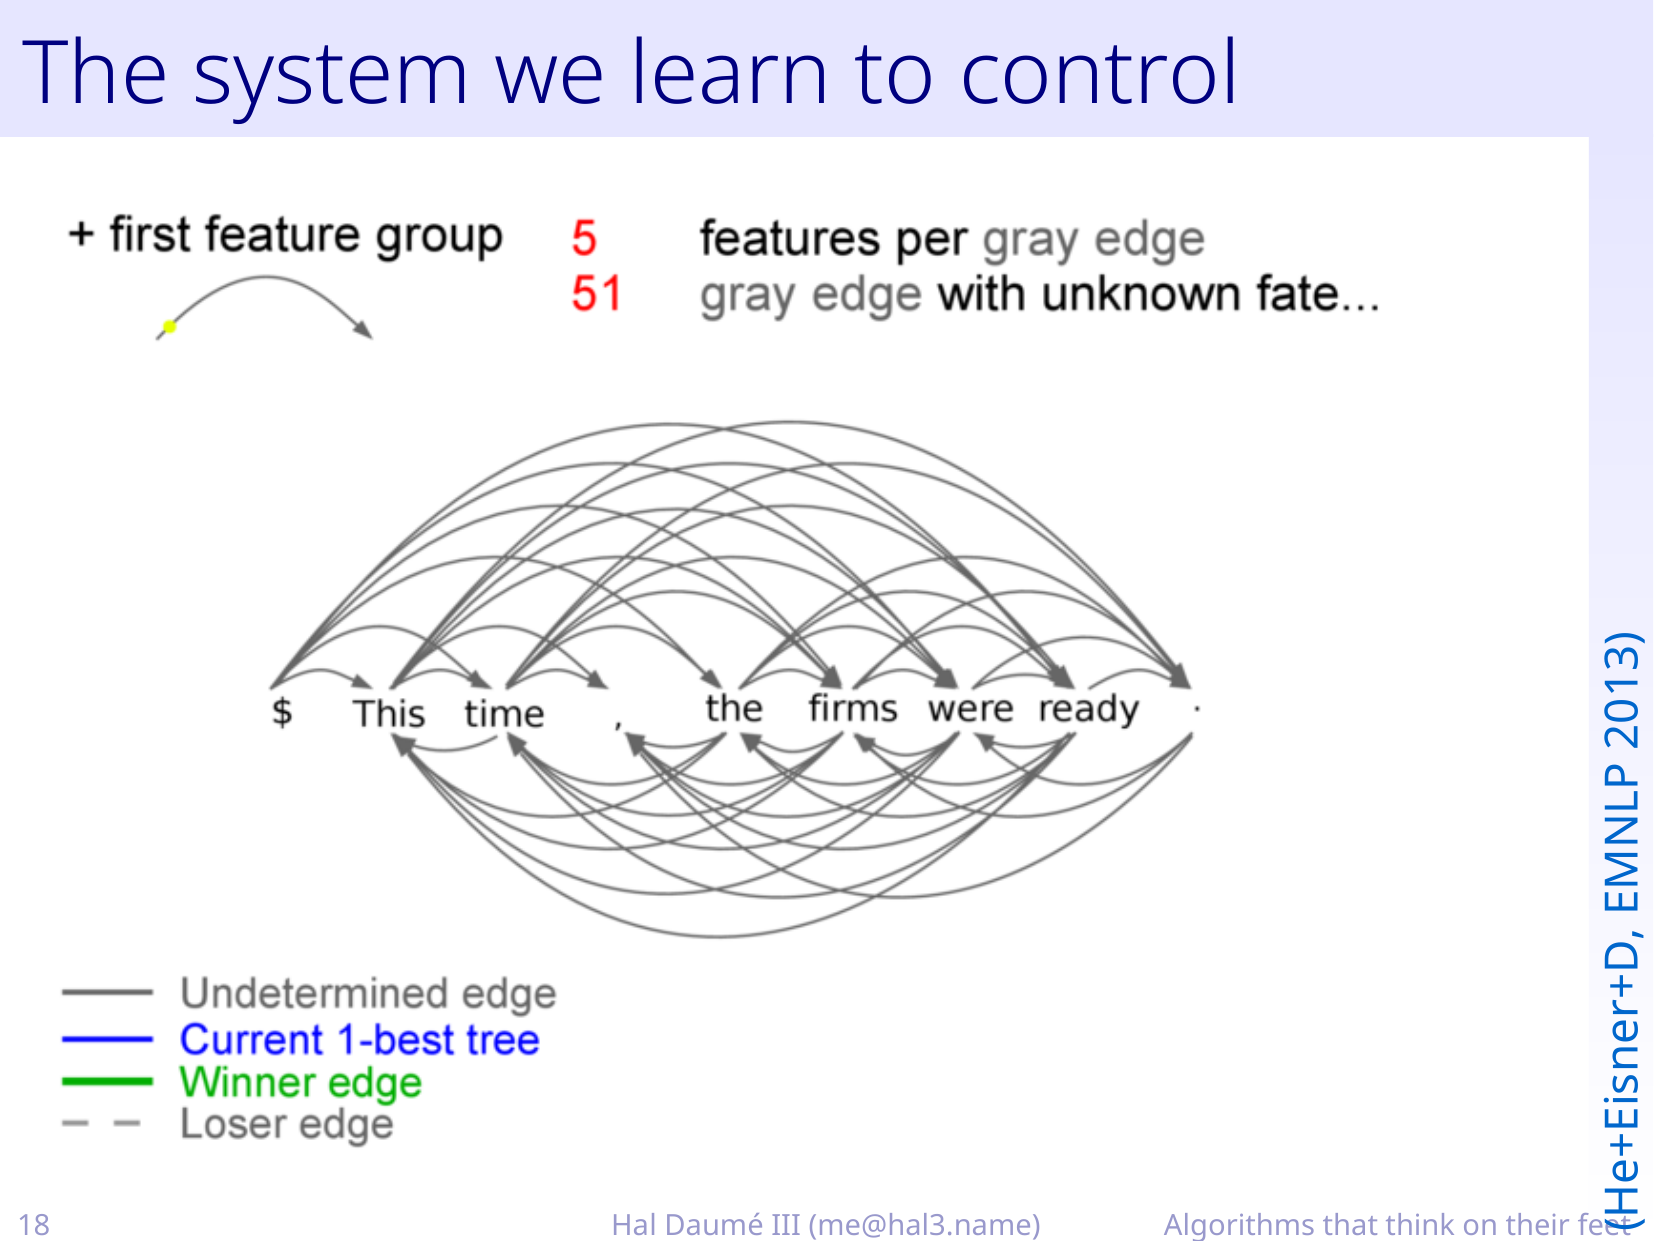

# The system we learn to control
(He+Eisner+D, EMNLP 2013)